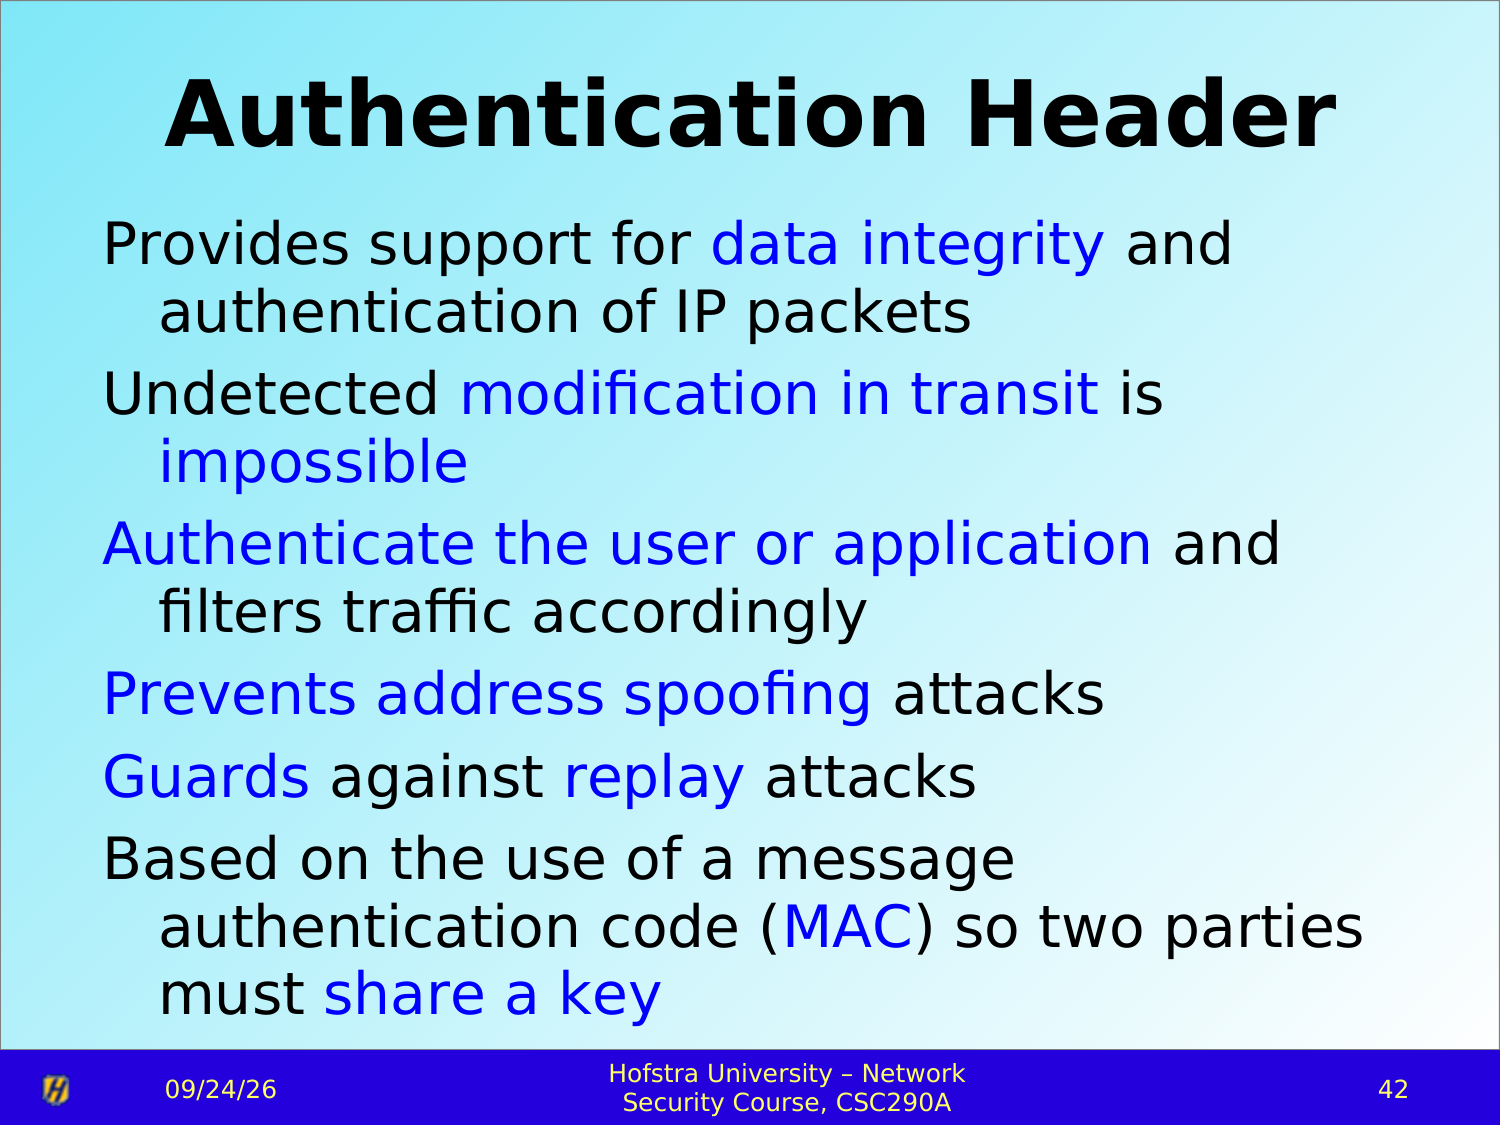

# Authentication Header
Provides support for data integrity and authentication of IP packets
Undetected modification in transit is impossible
Authenticate the user or application and filters traffic accordingly
Prevents address spoofing attacks
Guards against replay attacks
Based on the use of a message authentication code (MAC) so two parties must share a key
42